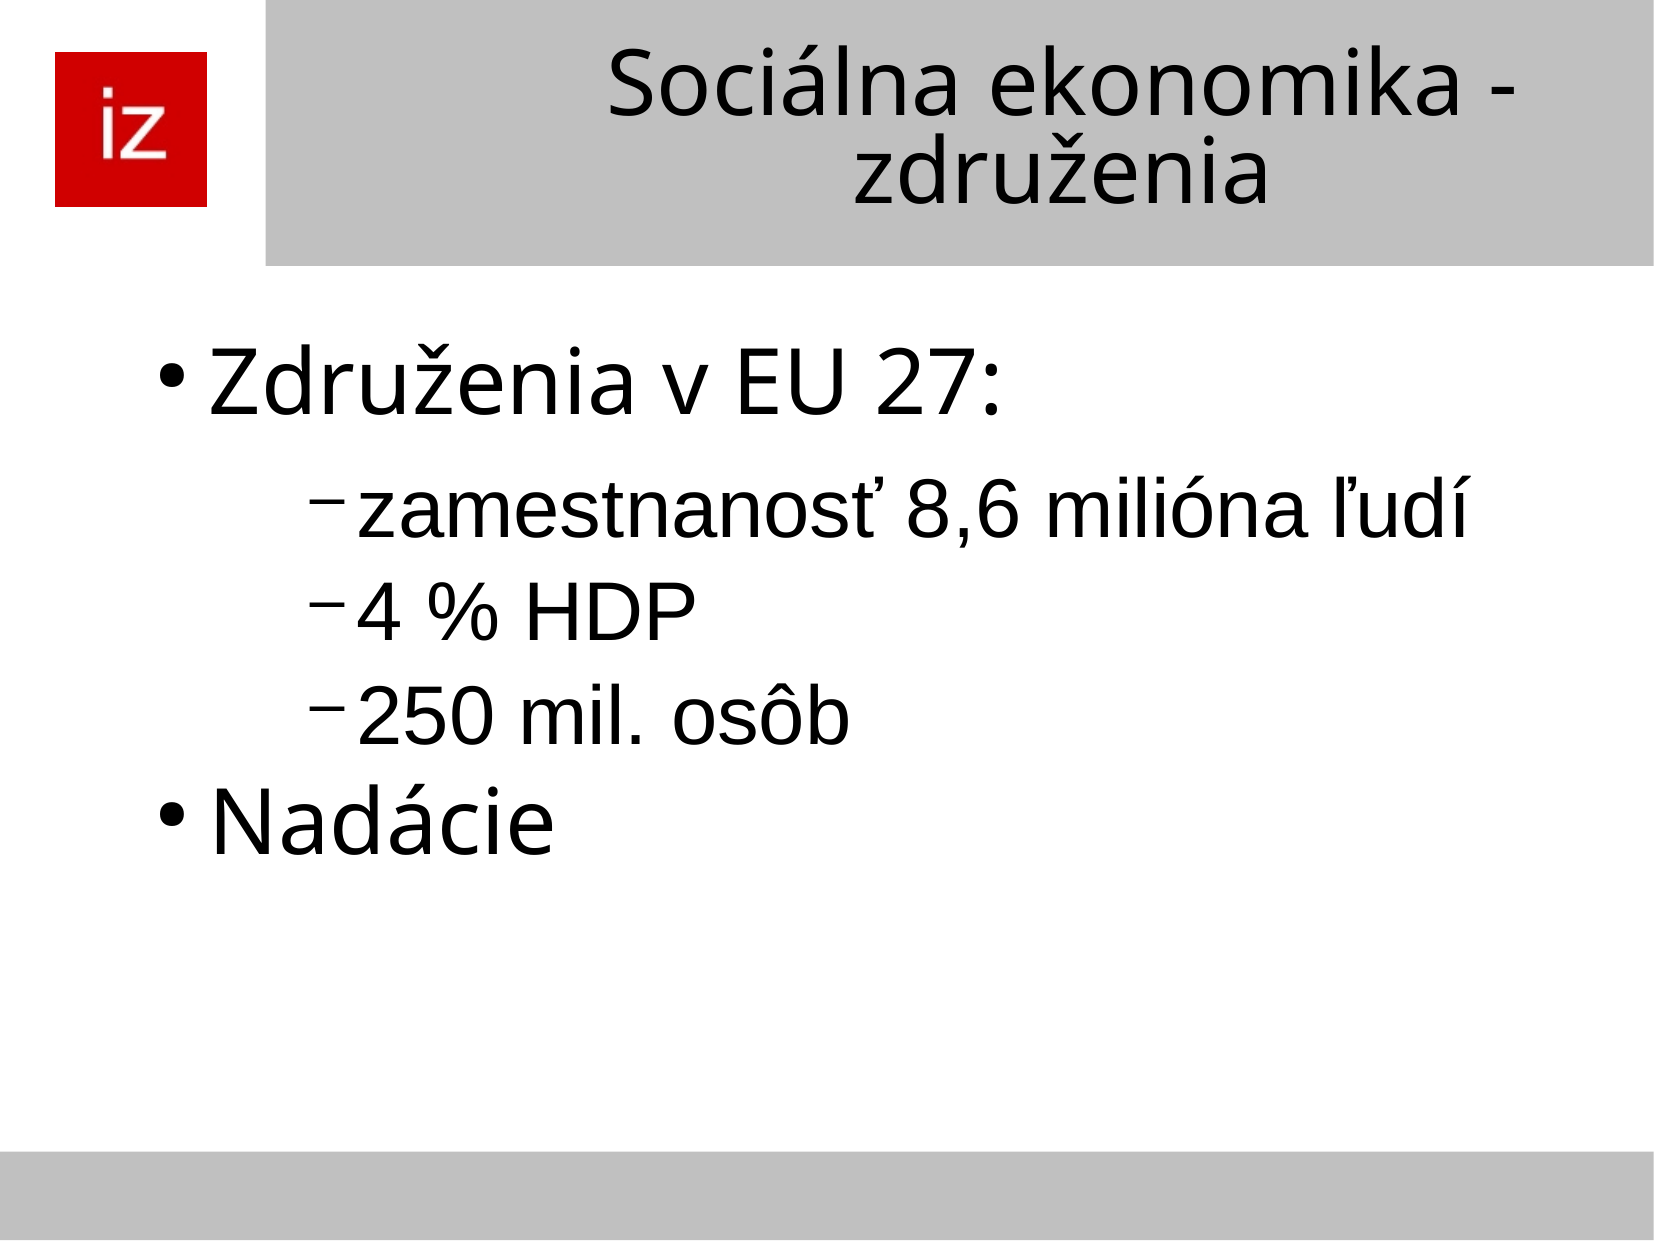

# Sociálna ekonomika - združenia
Združenia v EU 27:
zamestnanosť 8,6 milióna ľudí
4 % HDP
250 mil. osôb
Nadácie